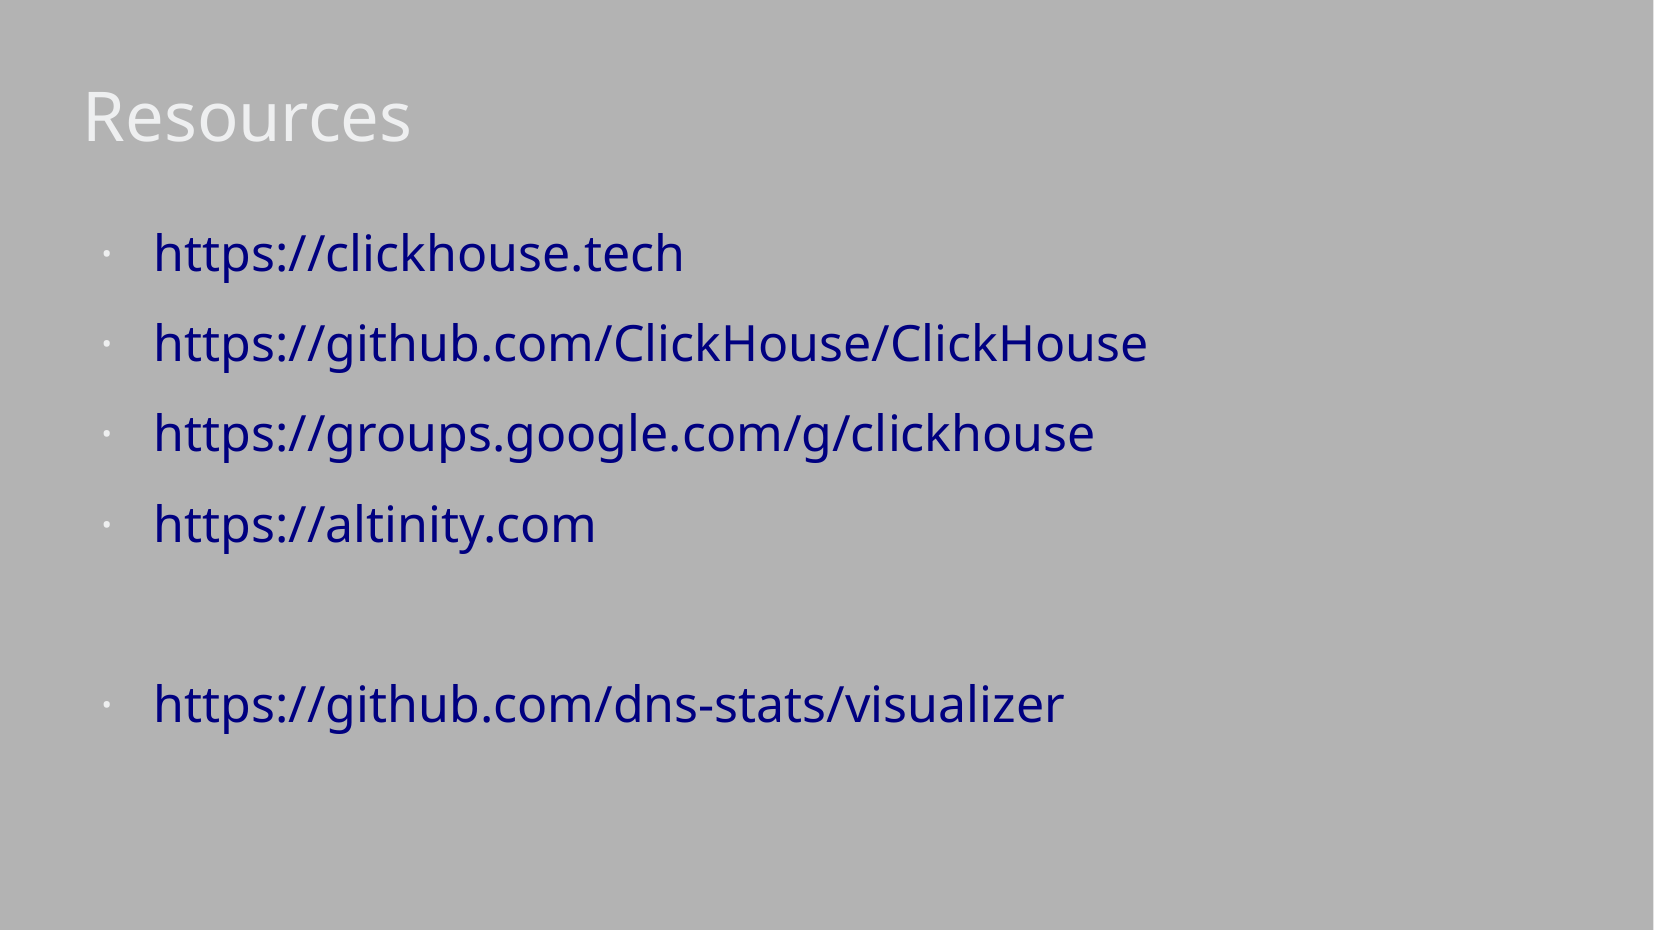

# Resources
https://clickhouse.tech
https://github.com/ClickHouse/ClickHouse
https://groups.google.com/g/clickhouse
https://altinity.com
https://github.com/dns-stats/visualizer